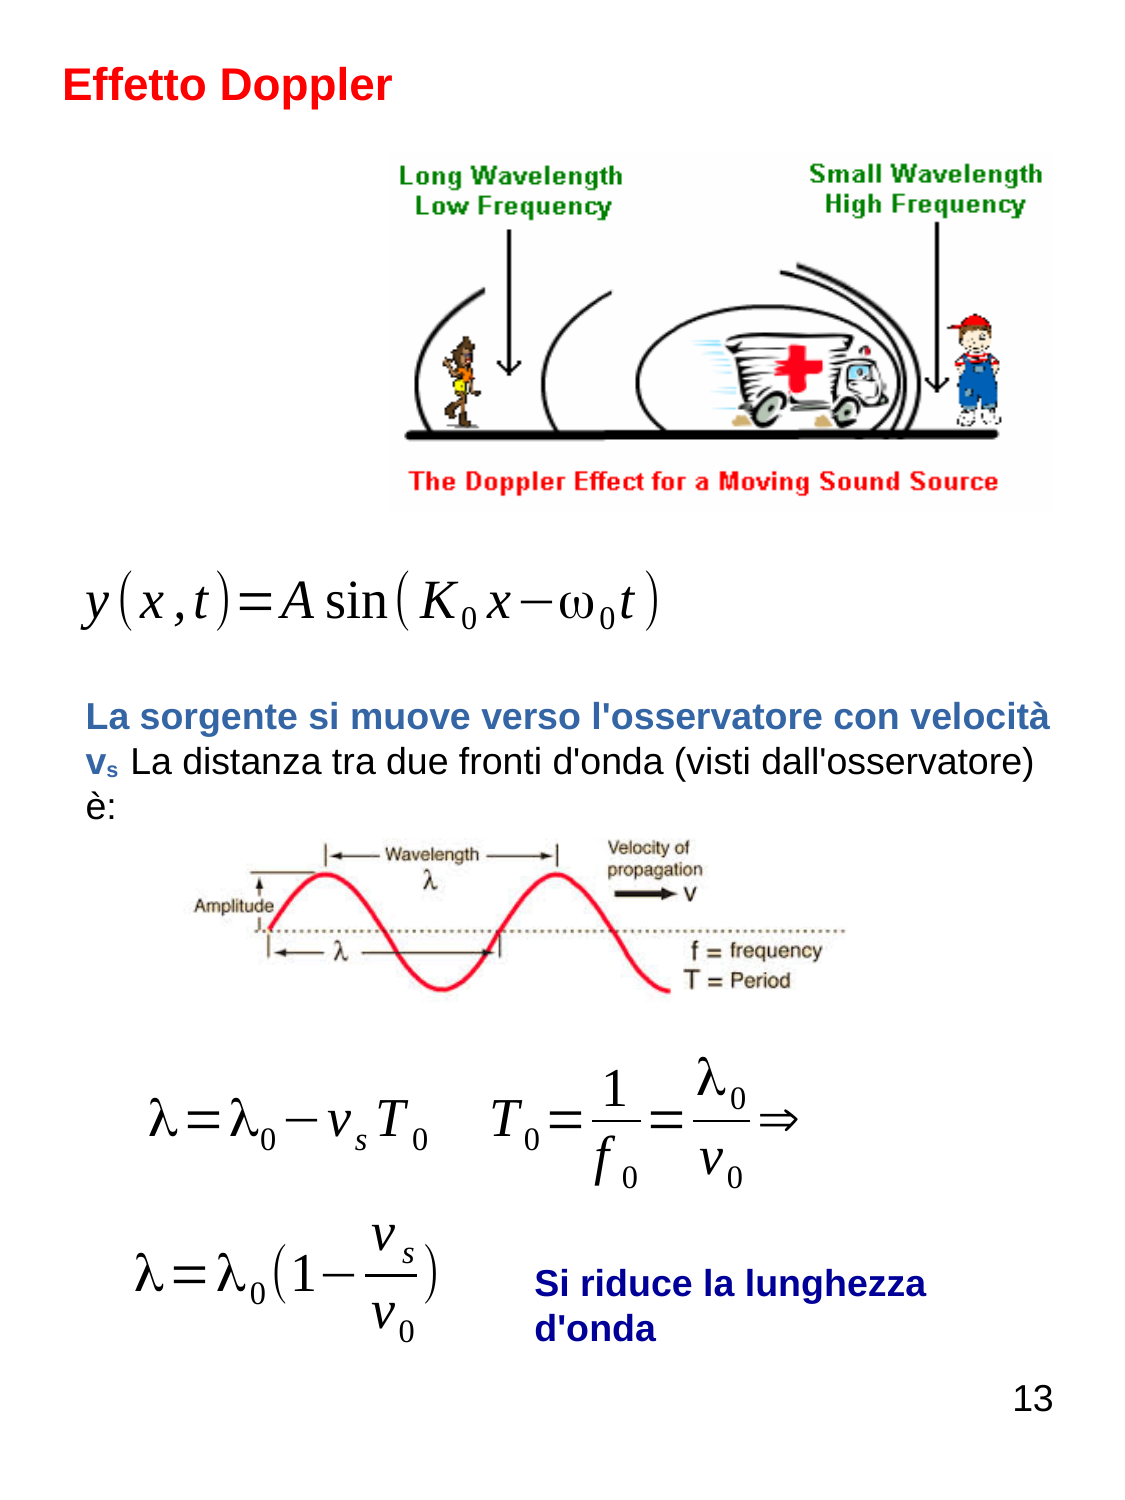

Effetto Doppler
La sorgente si muove verso l'osservatore con velocità vs La distanza tra due fronti d'onda (visti dall'osservatore) è:
Si riduce la lunghezza d'onda
P17 Onde Generalita'
13